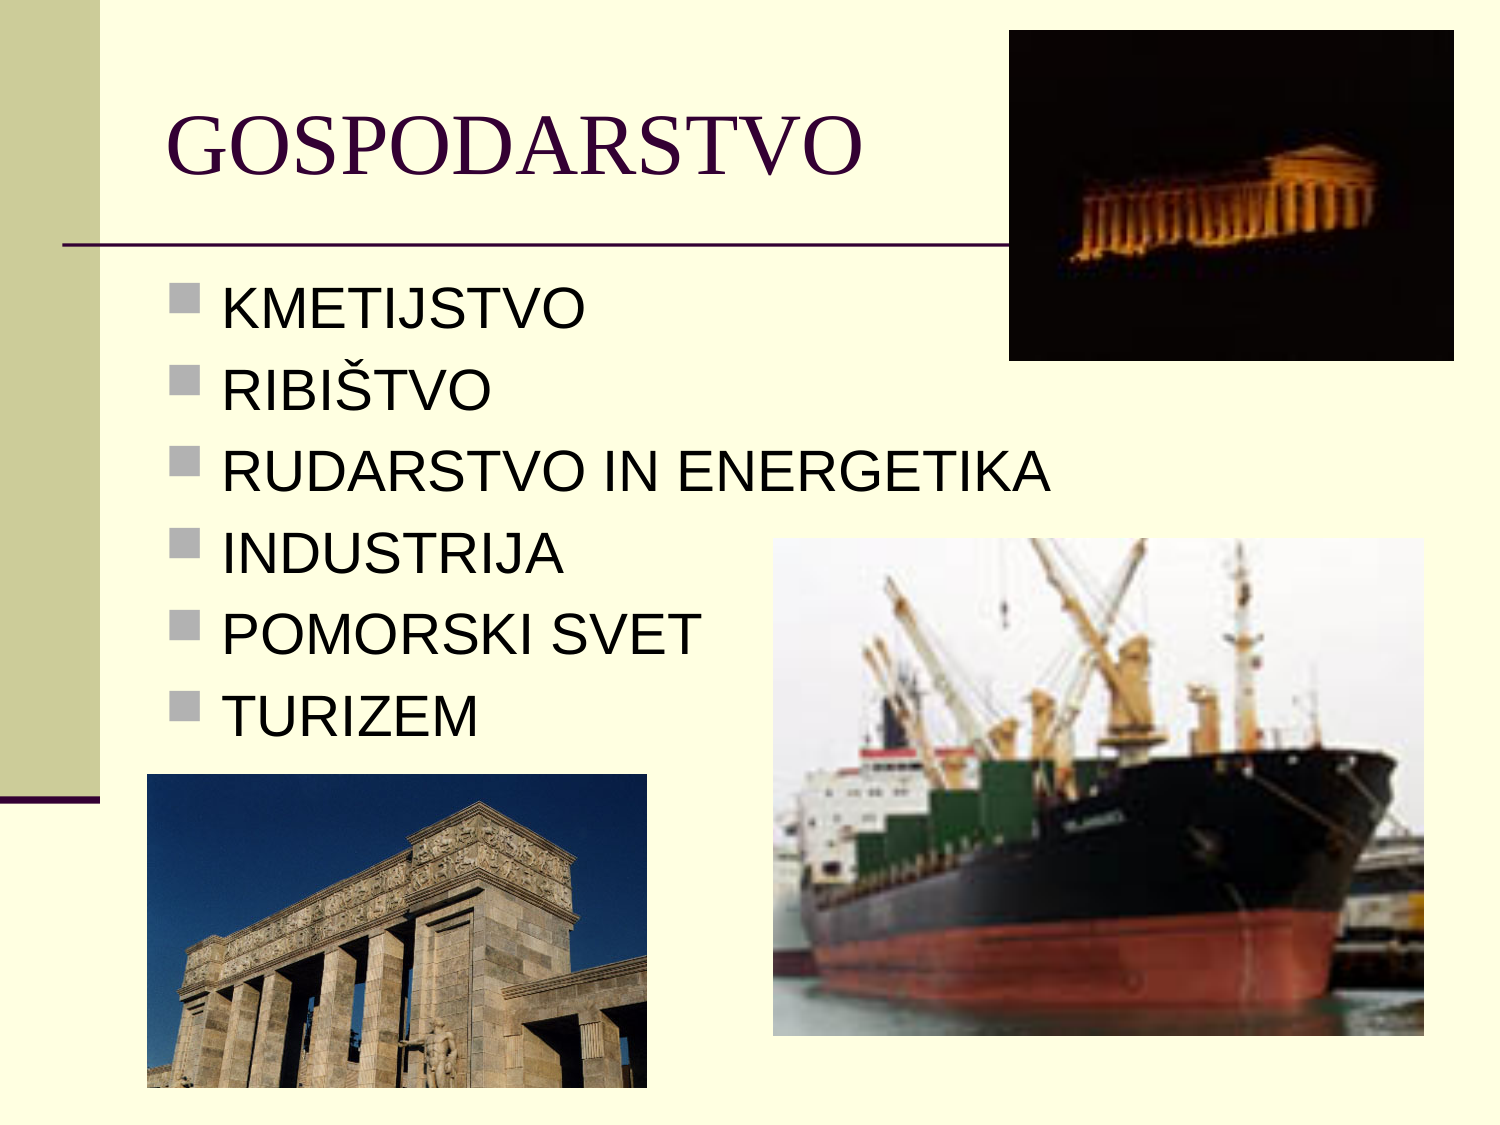

# GOSPODARSTVO
KMETIJSTVO
RIBIŠTVO
RUDARSTVO IN ENERGETIKA
INDUSTRIJA
POMORSKI SVET
TURIZEM